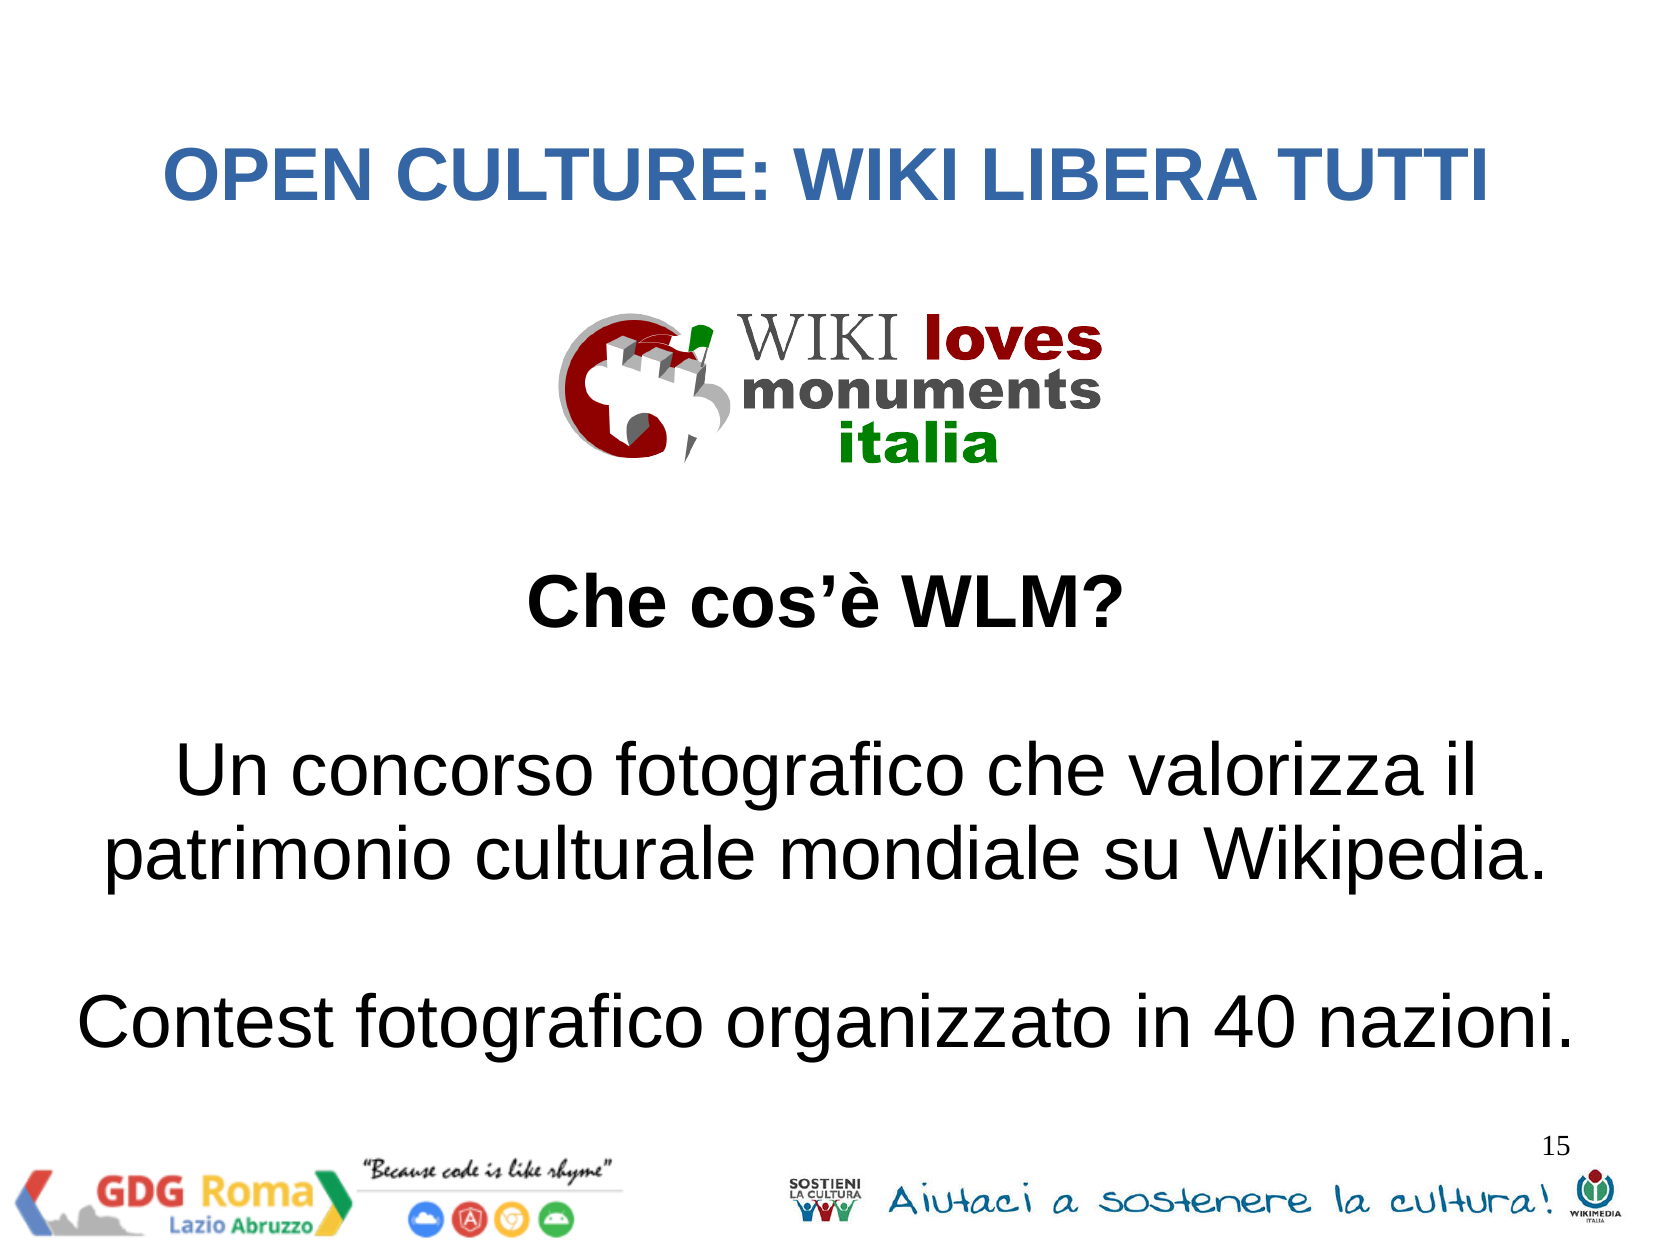

OPEN CULTURE: WIKI LIBERA TUTTI
Che cos’è WLM?
Un concorso fotografico che valorizza il patrimonio culturale mondiale su Wikipedia.
Contest fotografico organizzato in 40 nazioni.
#
15